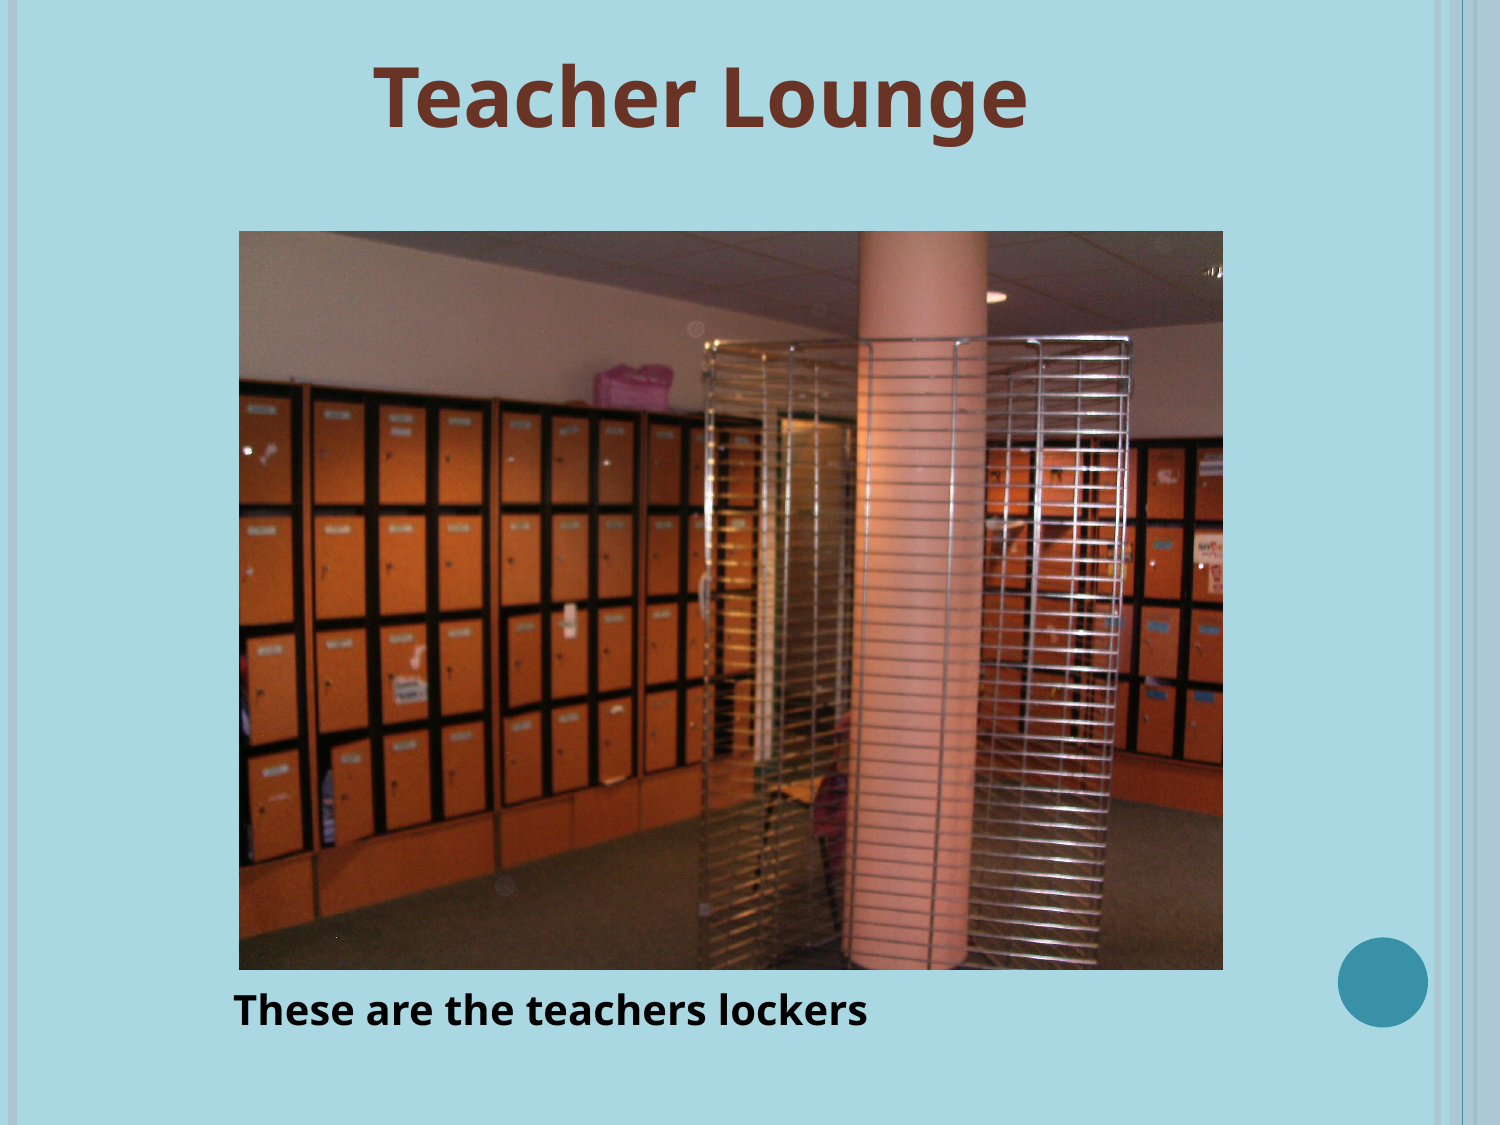

# Teacher Lounge
These are the teachers lockers